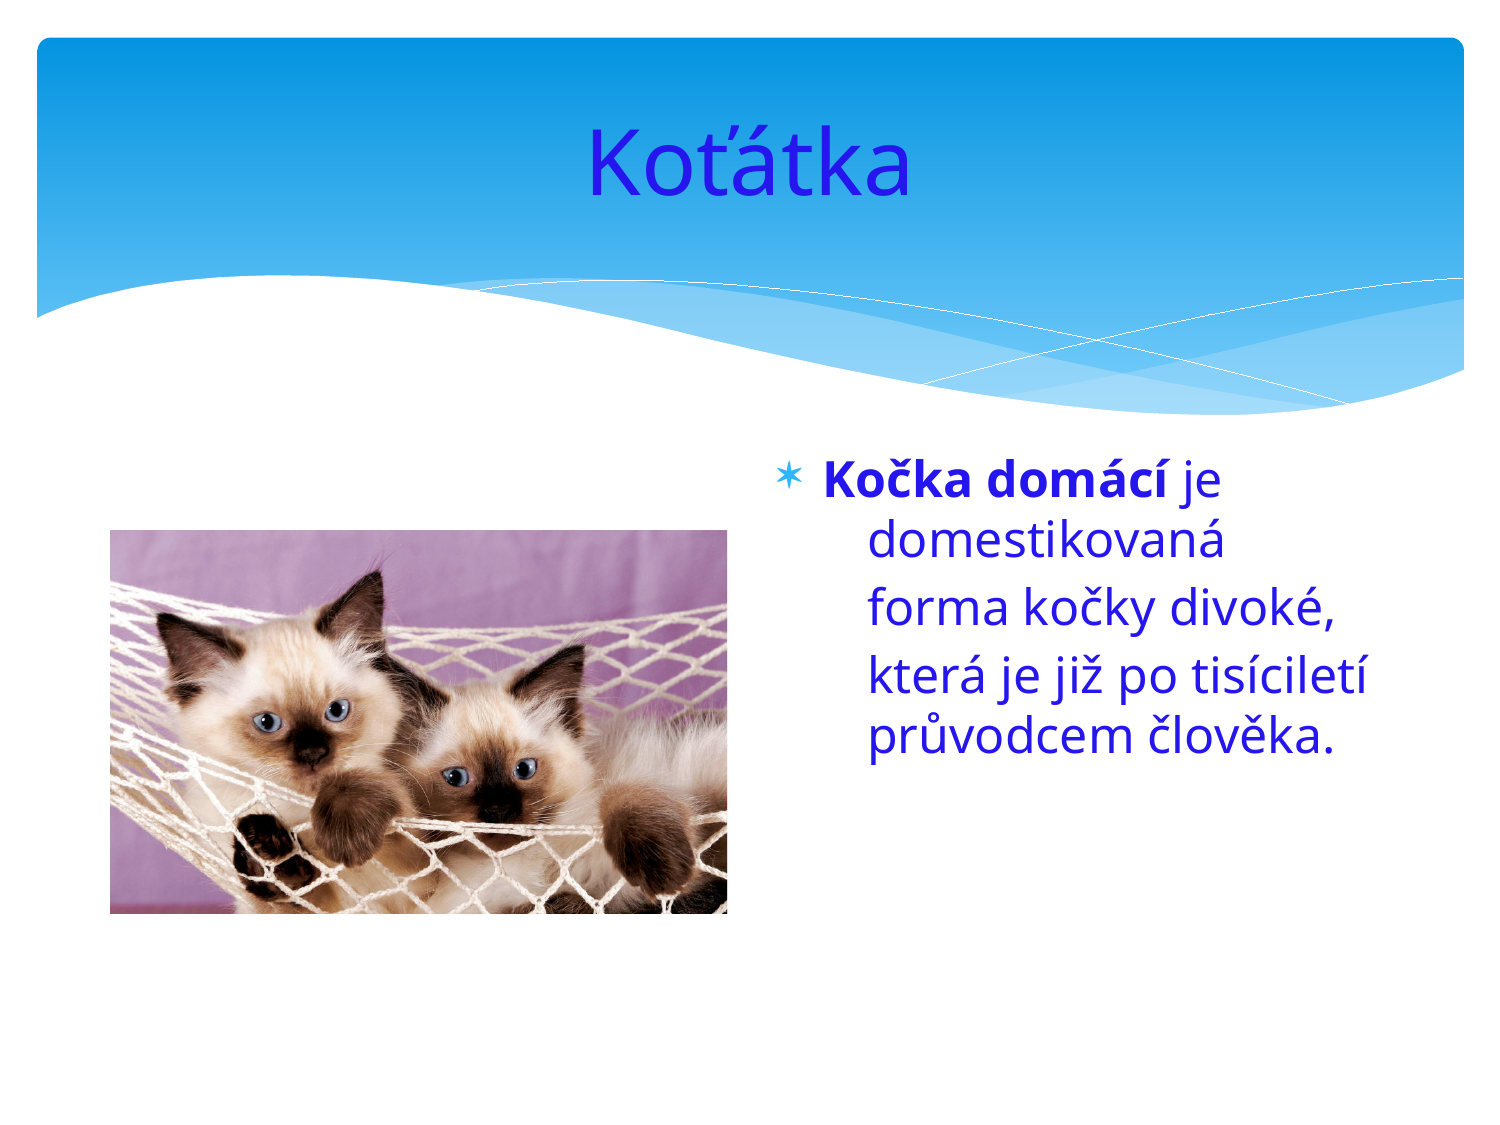

# Koťátka
Kočka domácí je domestikovaná forma kočky divoké, která je již po tisíciletí průvodcem člověka.